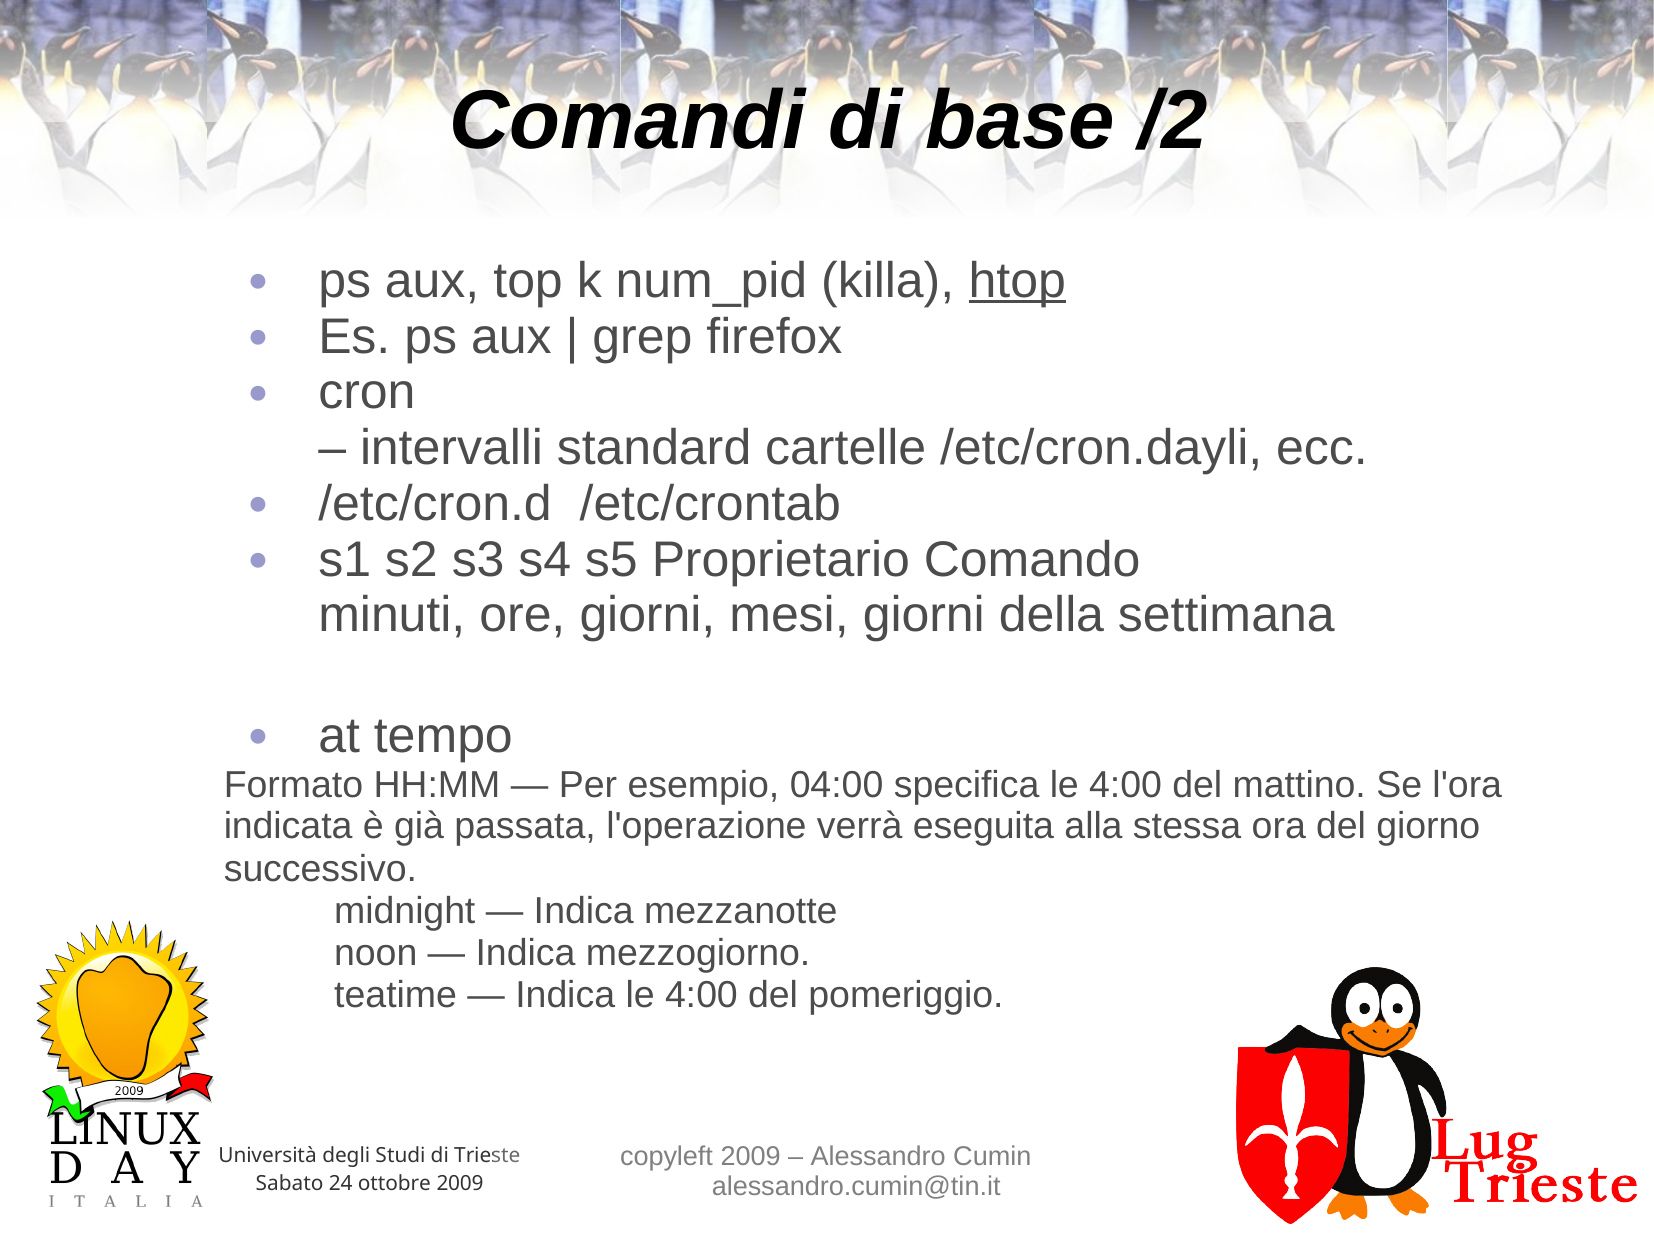

# Comandi di base /2
ps aux, top k num_pid (killa), htop
Es. ps aux | grep firefox
cron
– intervalli standard cartelle /etc/cron.dayli, ecc.
/etc/cron.d /etc/crontab
s1 s2 s3 s4 s5 Proprietario Comando
minuti, ore, giorni, mesi, giorni della settimana
at tempo
Formato HH:MM — Per esempio, 04:00 specifica le 4:00 del mattino. Se l'ora indicata è già passata, l'operazione verrà eseguita alla stessa ora del giorno successivo.
 midnight — Indica mezzanotte
 noon — Indica mezzogiorno.
 teatime — Indica le 4:00 del pomeriggio.